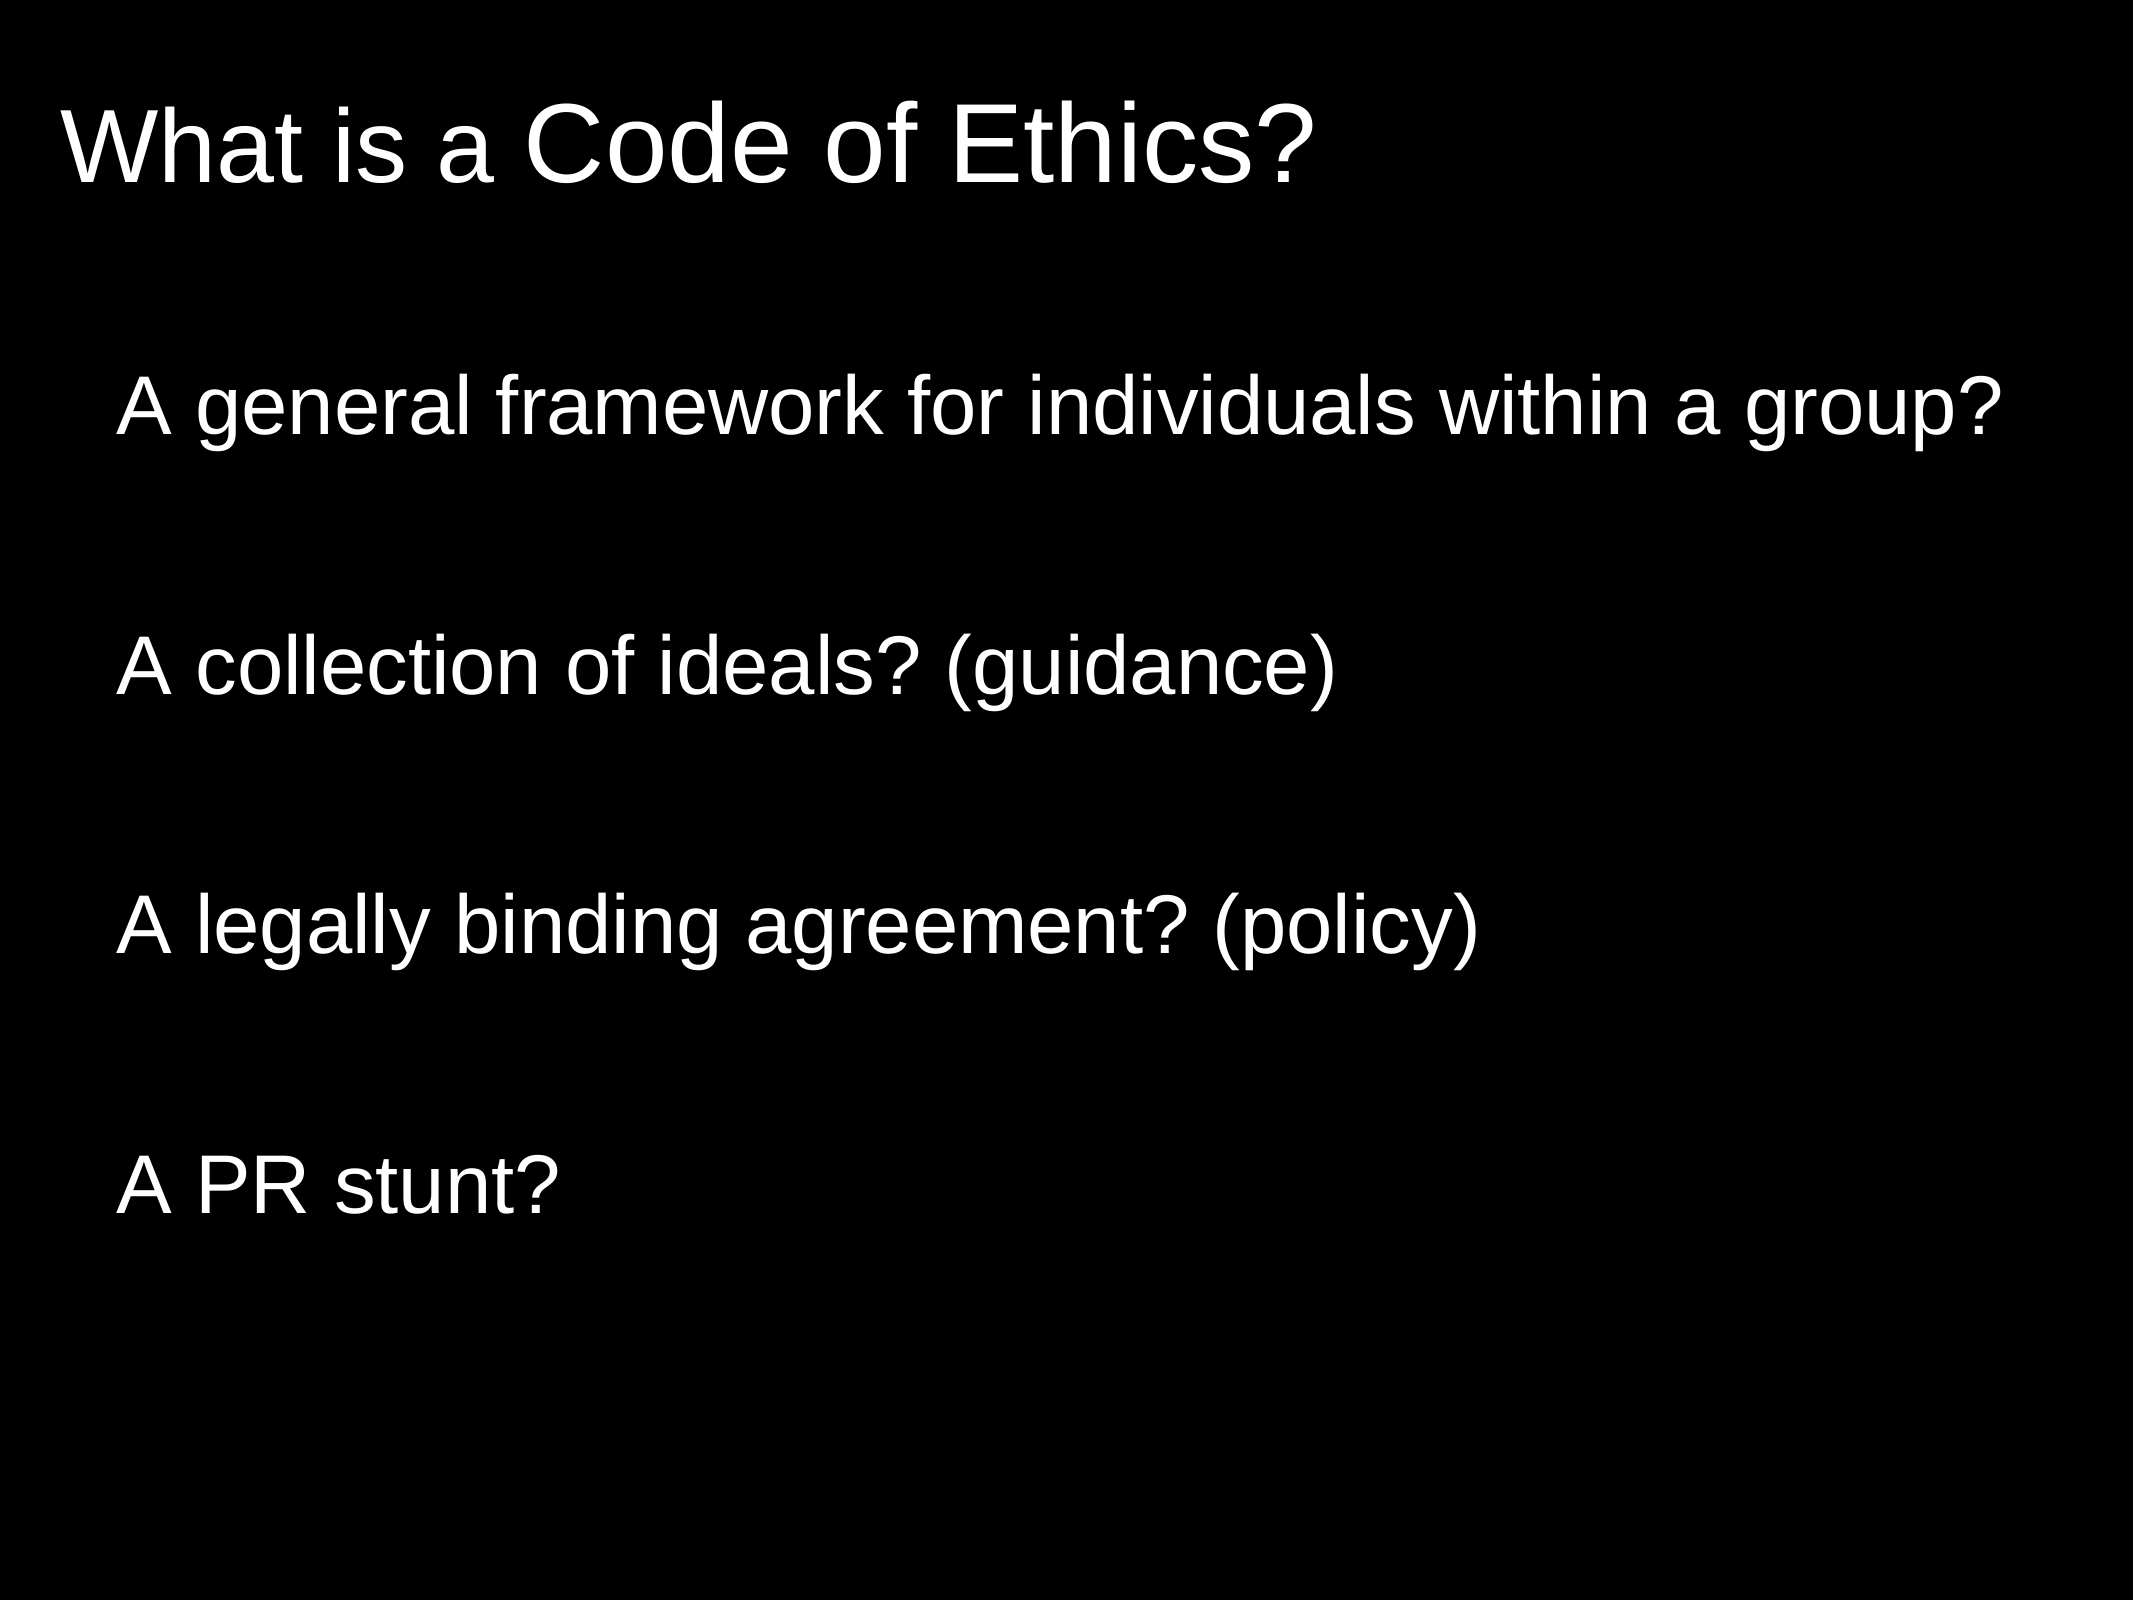

What is a Code of Ethics?
A general framework for individuals within a group?
A collection of ideals? (guidance)
A legally binding agreement? (policy)
A PR stunt?